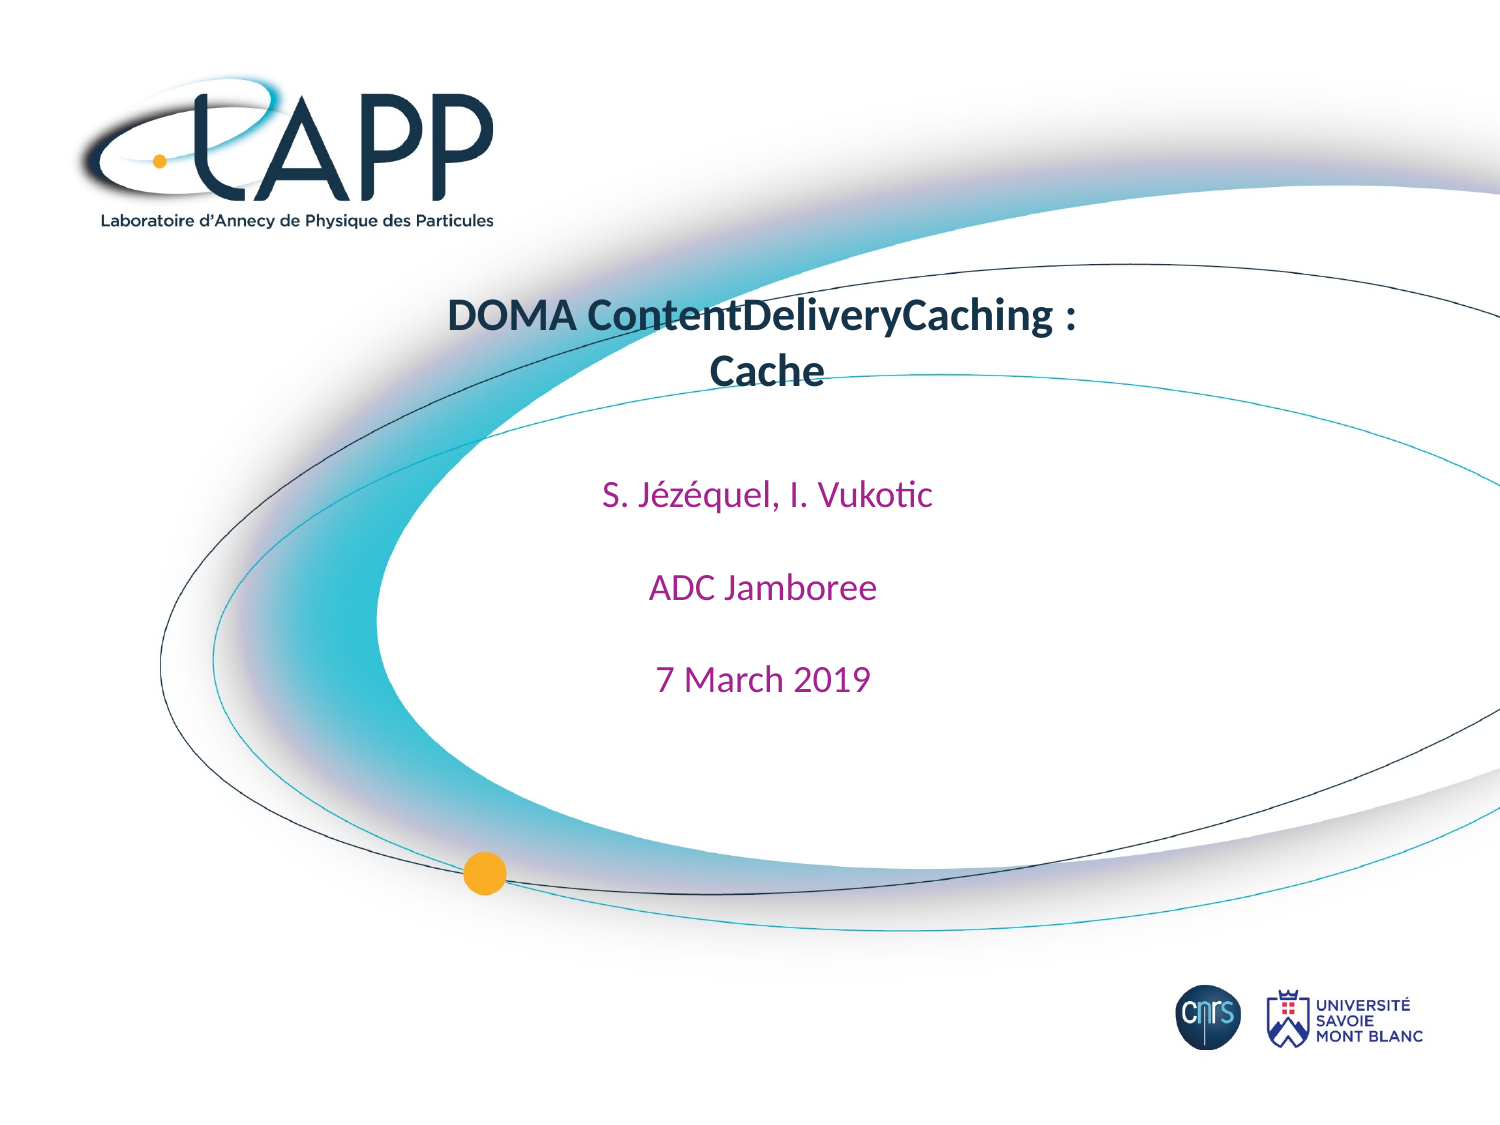

# DOMA ContentDeliveryCaching : Cache S. Jézéquel, I. Vukotic ADC Jamboree 7 March 2019